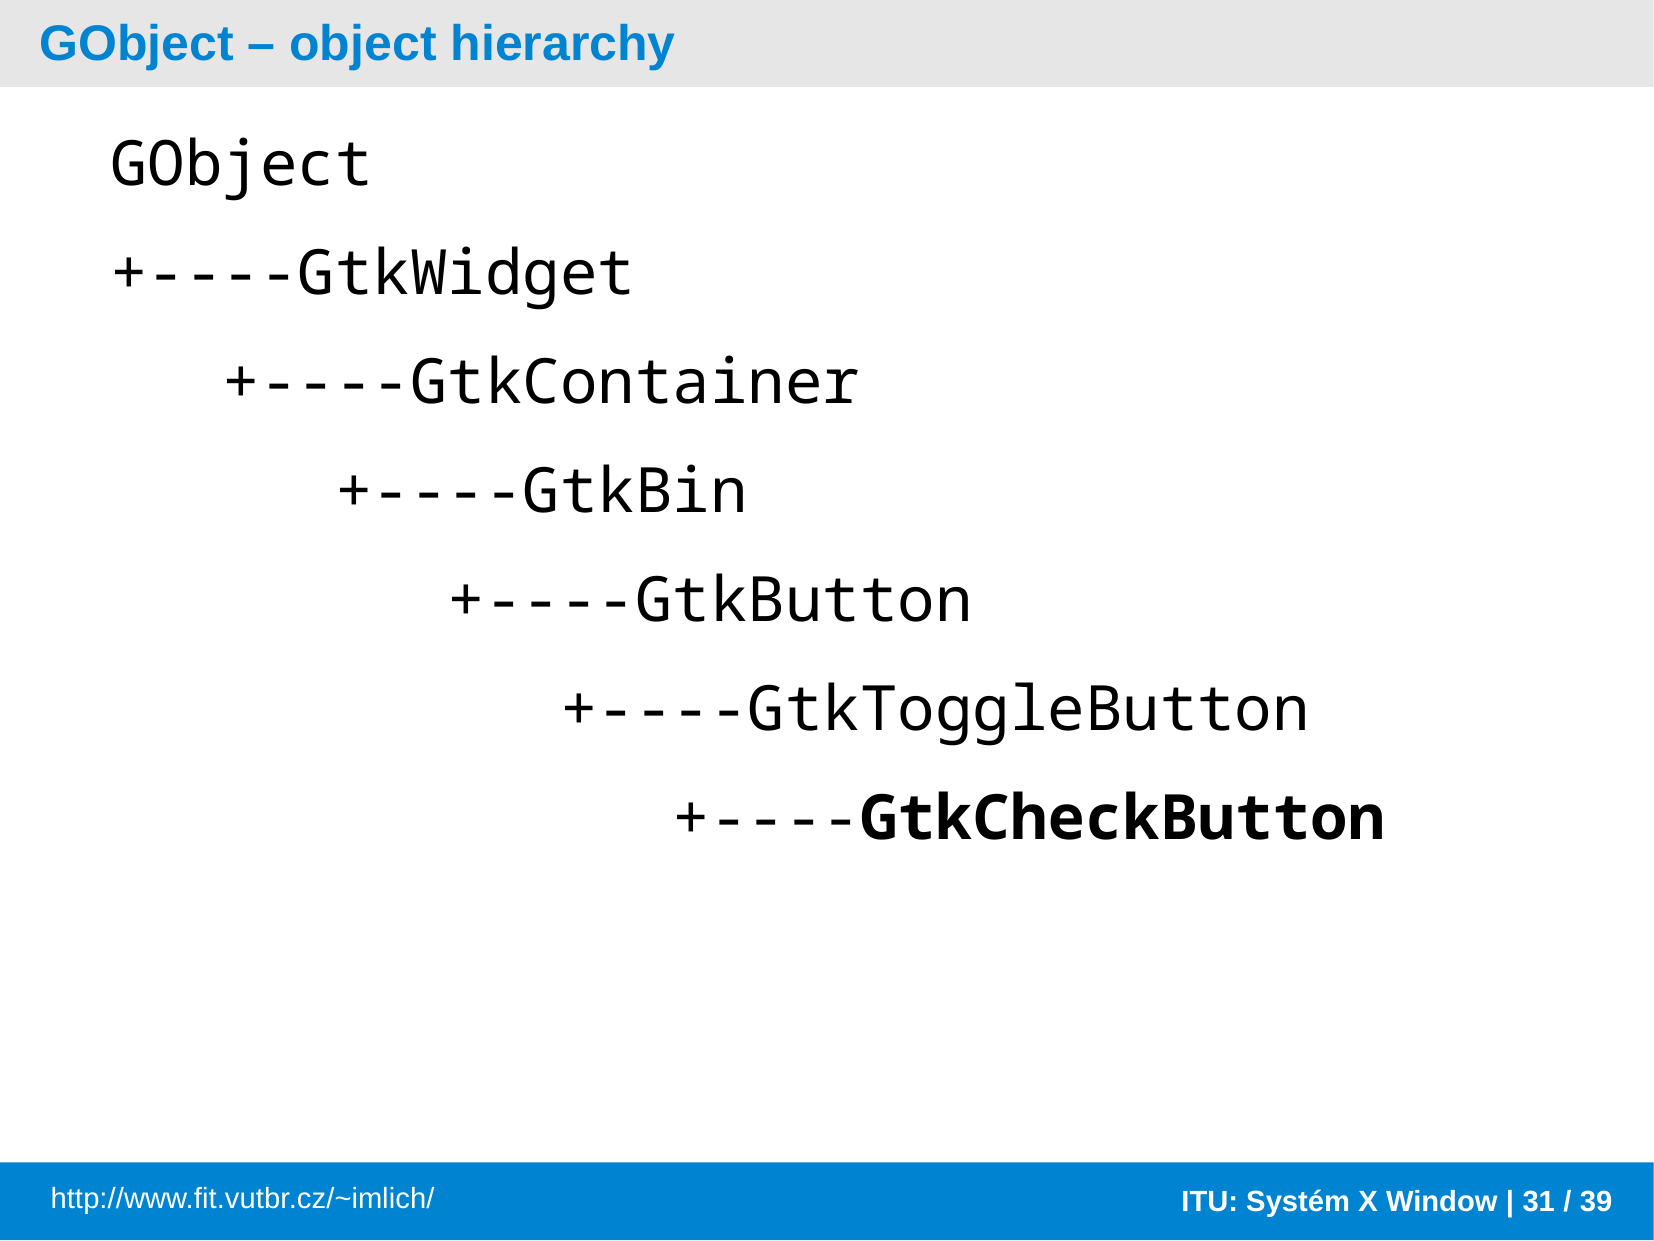

# GObject – object hierarchy
GObject
+----GtkWidget
 +----GtkContainer
 +----GtkBin
 +----GtkButton
 +----GtkToggleButton
 +----GtkCheckButton